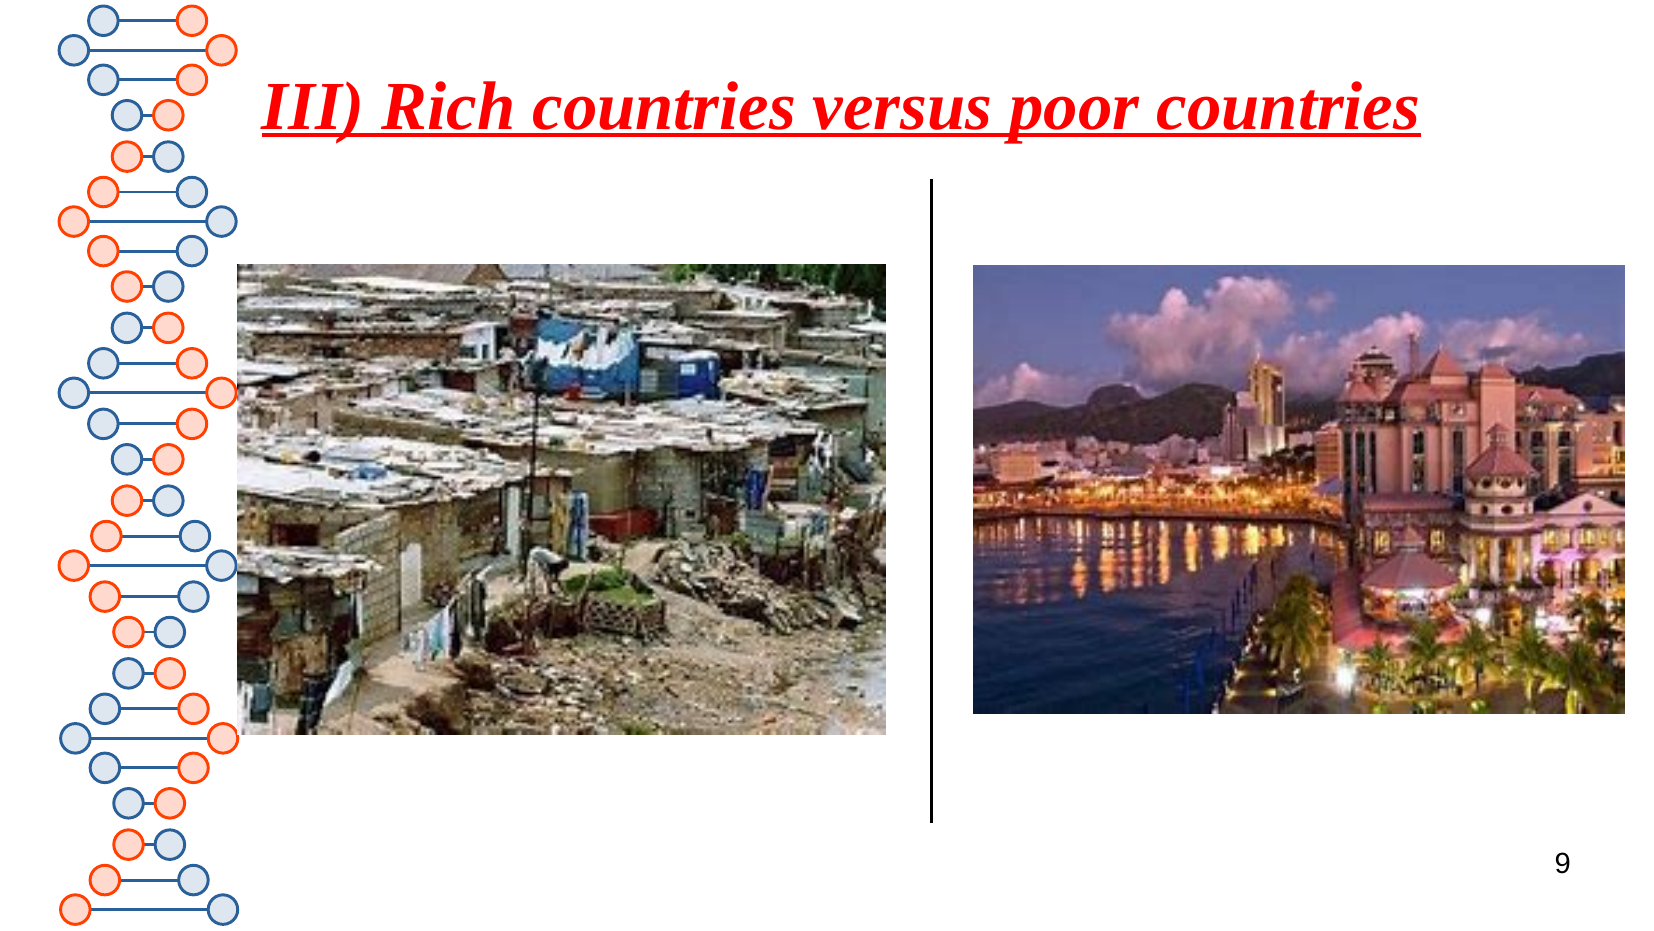

# III) Rich countries versus poor countries
9